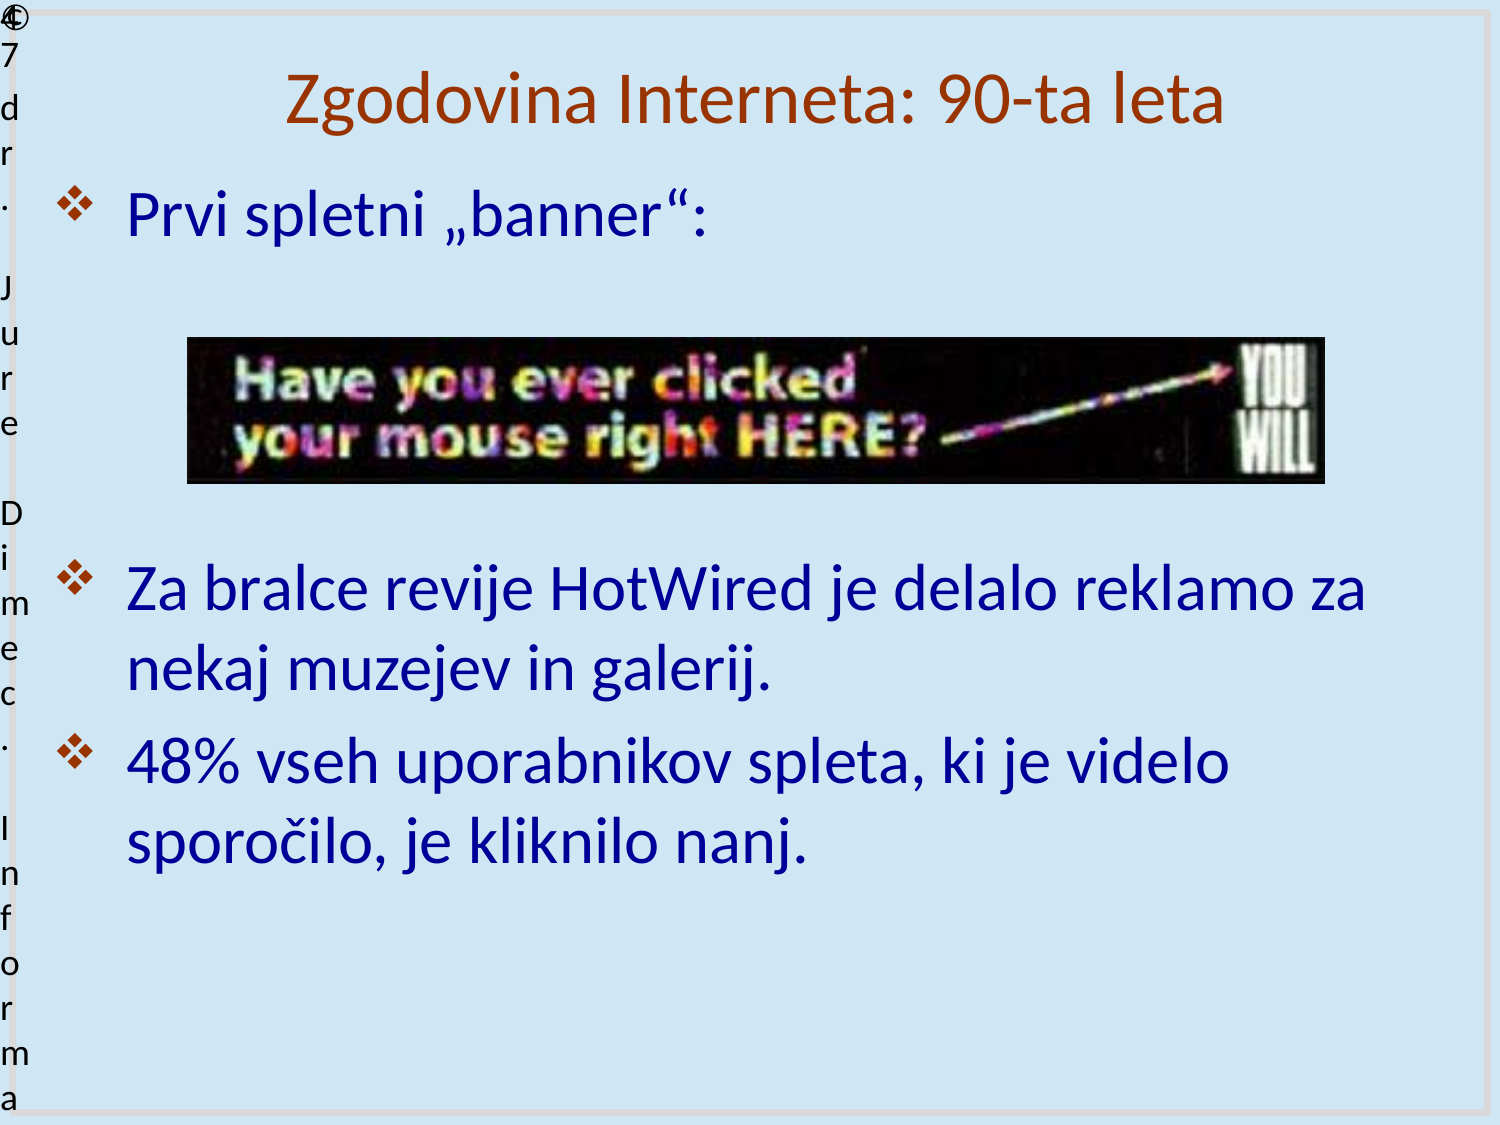

© dr. Jure Dimec. Informacijski viri na Internetu (2012 / 13). Uvod in zgodovina Interneta.
# Zgodovina Interneta: 90-ta leta
Prvi spletni „banner“:
Za bralce revije HotWired je delalo reklamo za nekaj muzejev in galerij.
48% vseh uporabnikov spleta, ki je videlo sporočilo, je kliknilo nanj.